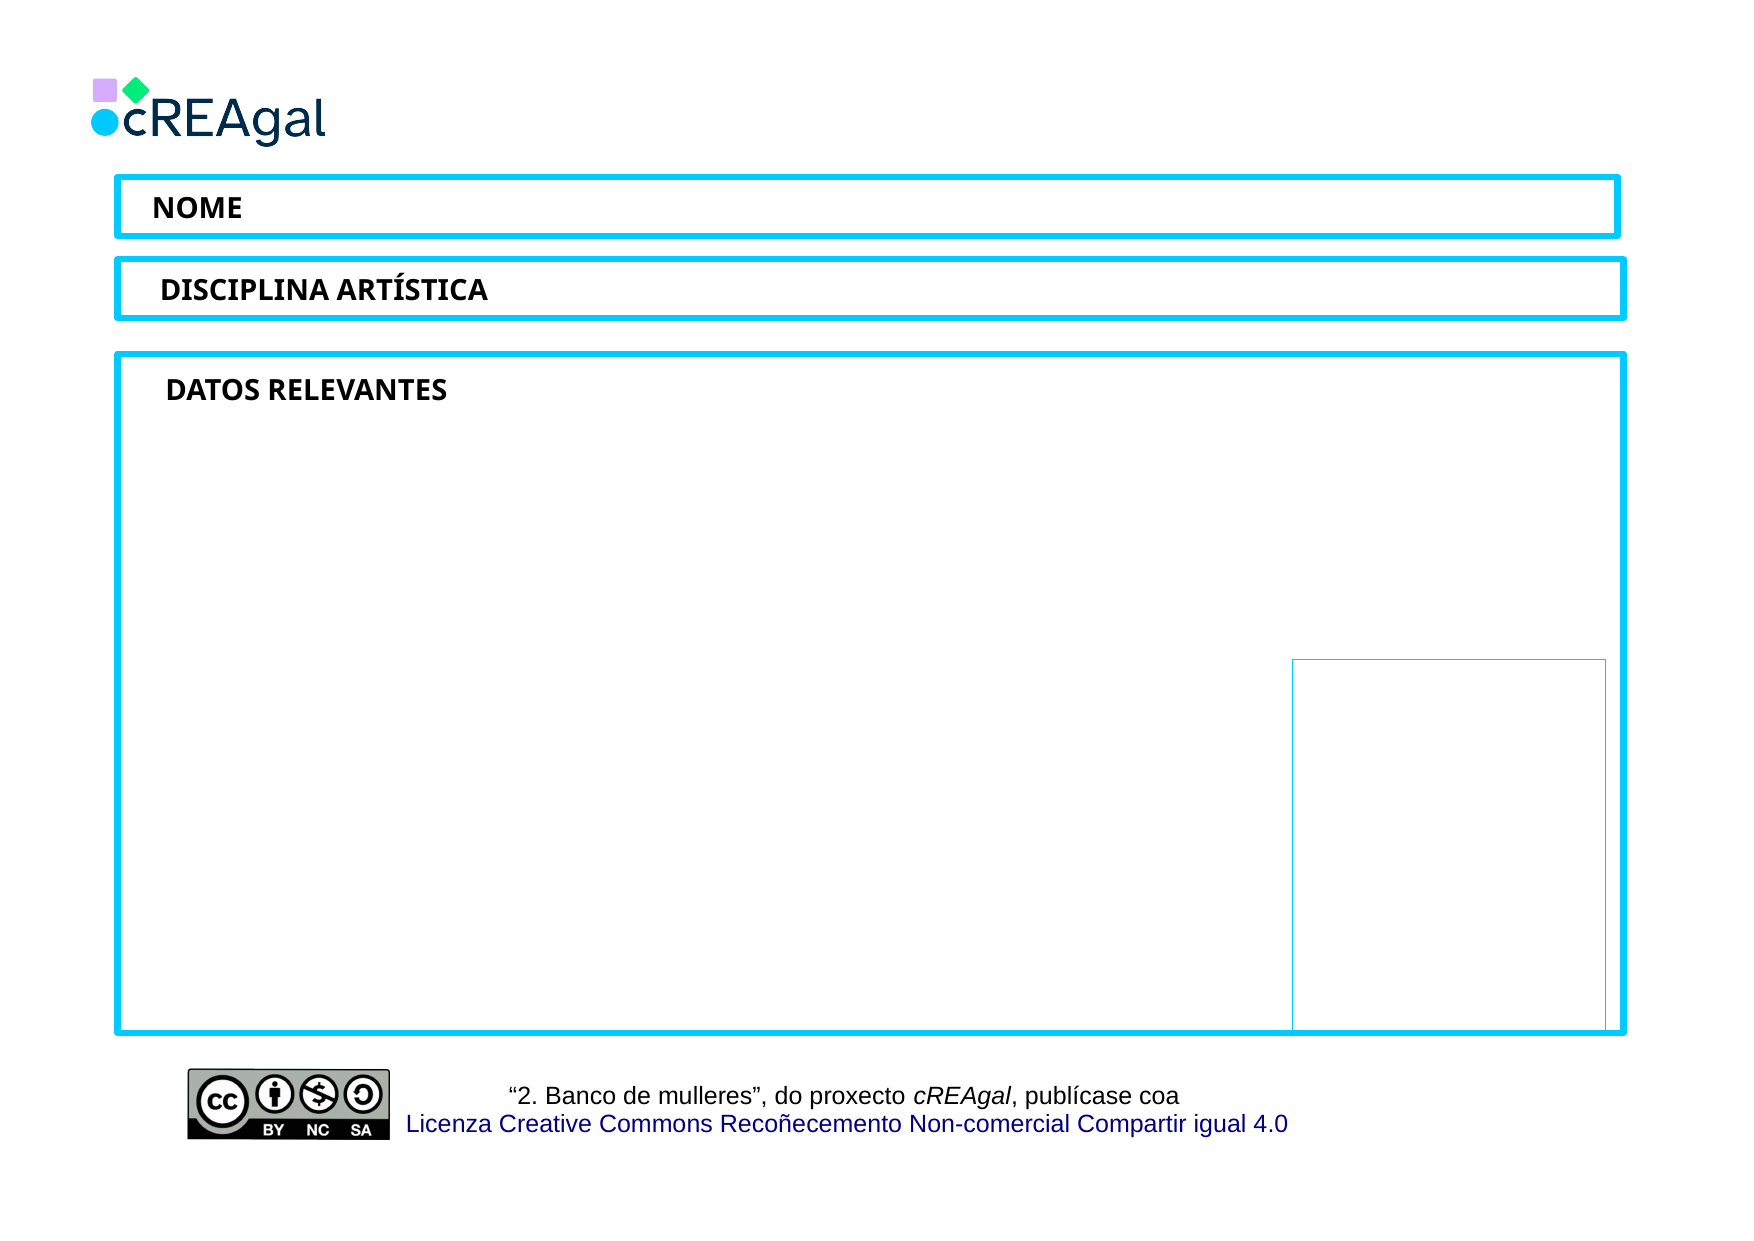

NOME
DISCIPLINA ARTÍSTICA
DATOS RELEVANTES
“2. Banco de mulleres”, do proxecto cREAgal, publícase coa Licenza Creative Commons Recoñecemento Non-comercial Compartir igual 4.0